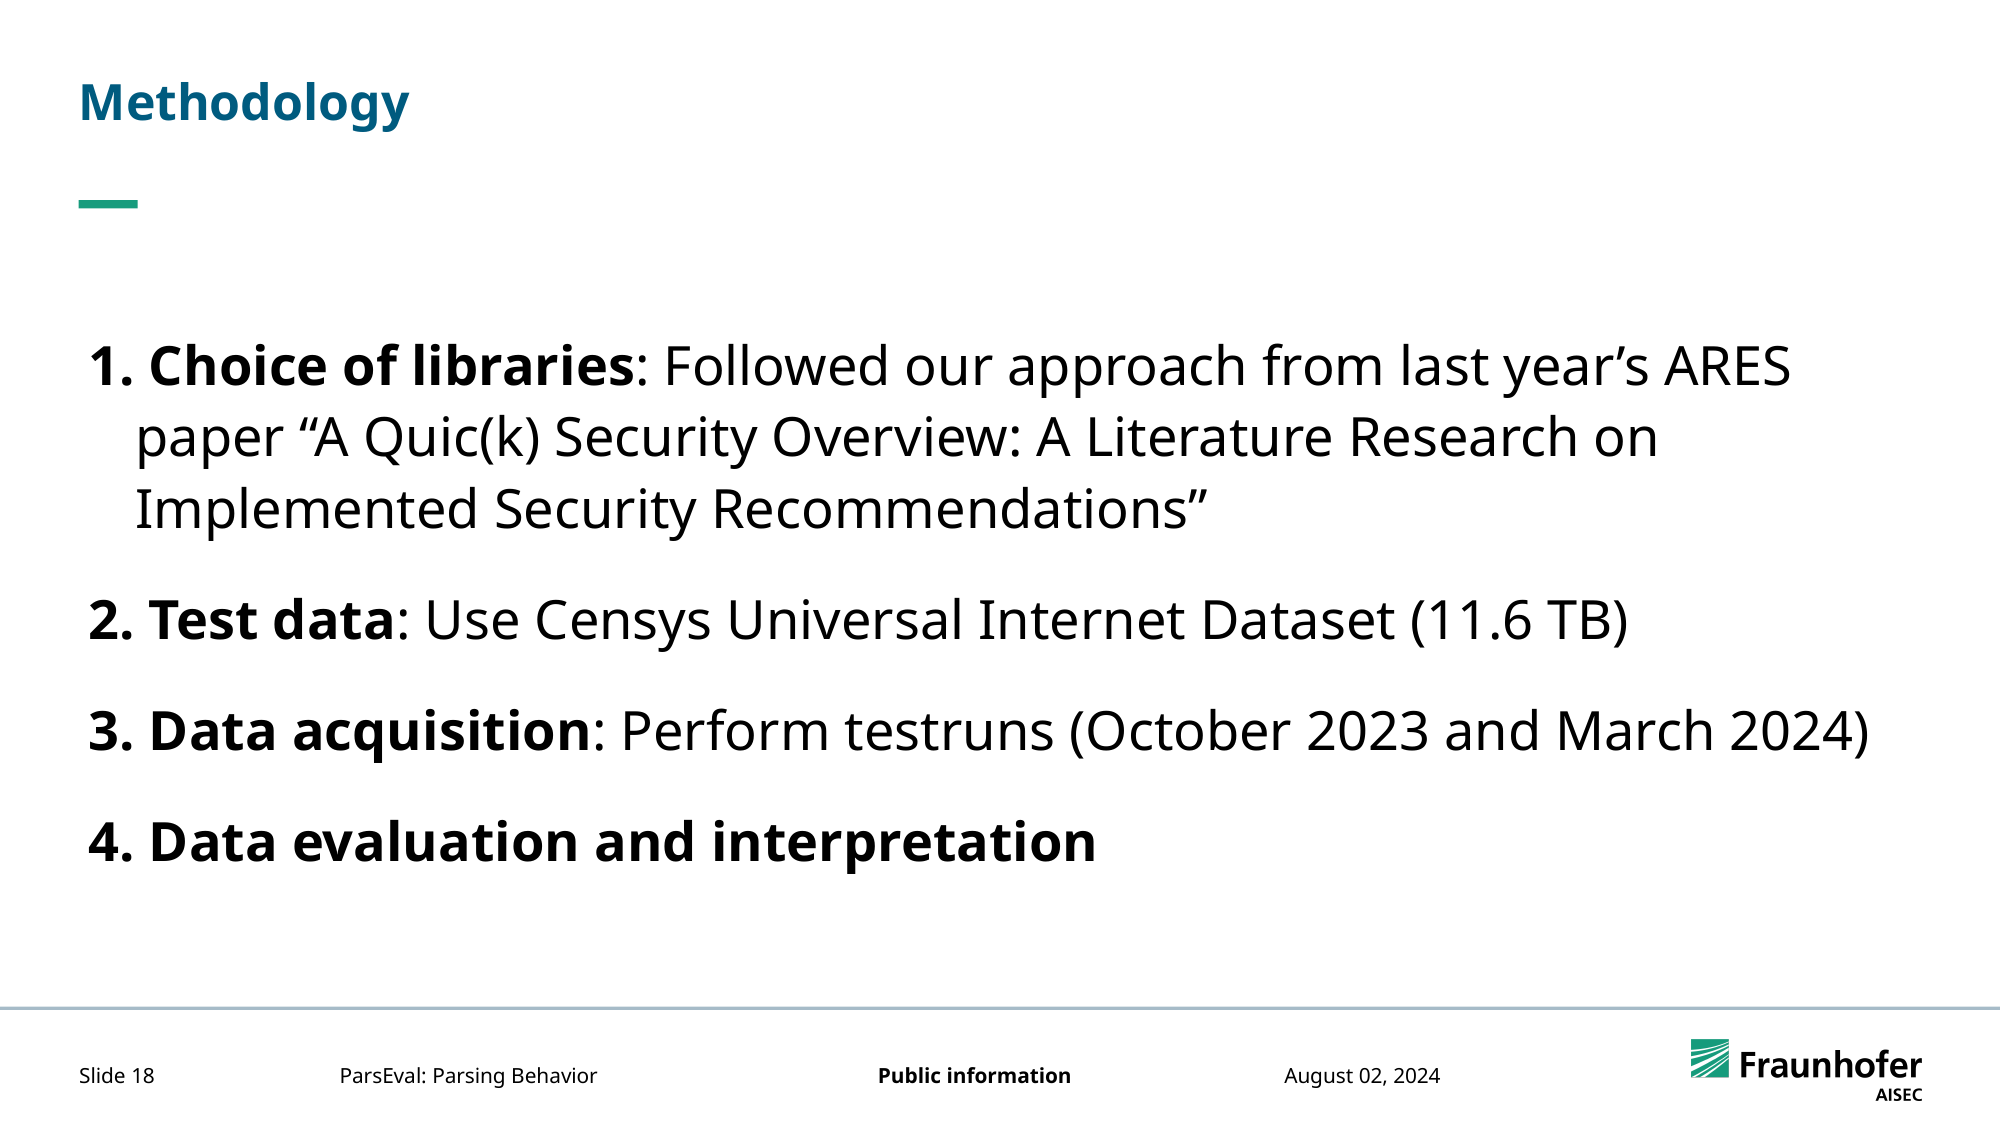

# Methodology
Choice of libraries: Followed our approach from last year’s ARES paper “A Quic(k) Security Overview: A Literature Research on Implemented Security Recommendations”
Test data: Use Censys Universal Internet Dataset (11.6 TB)
Data acquisition: Perform testruns (October 2023 and March 2024)
Data evaluation and interpretation